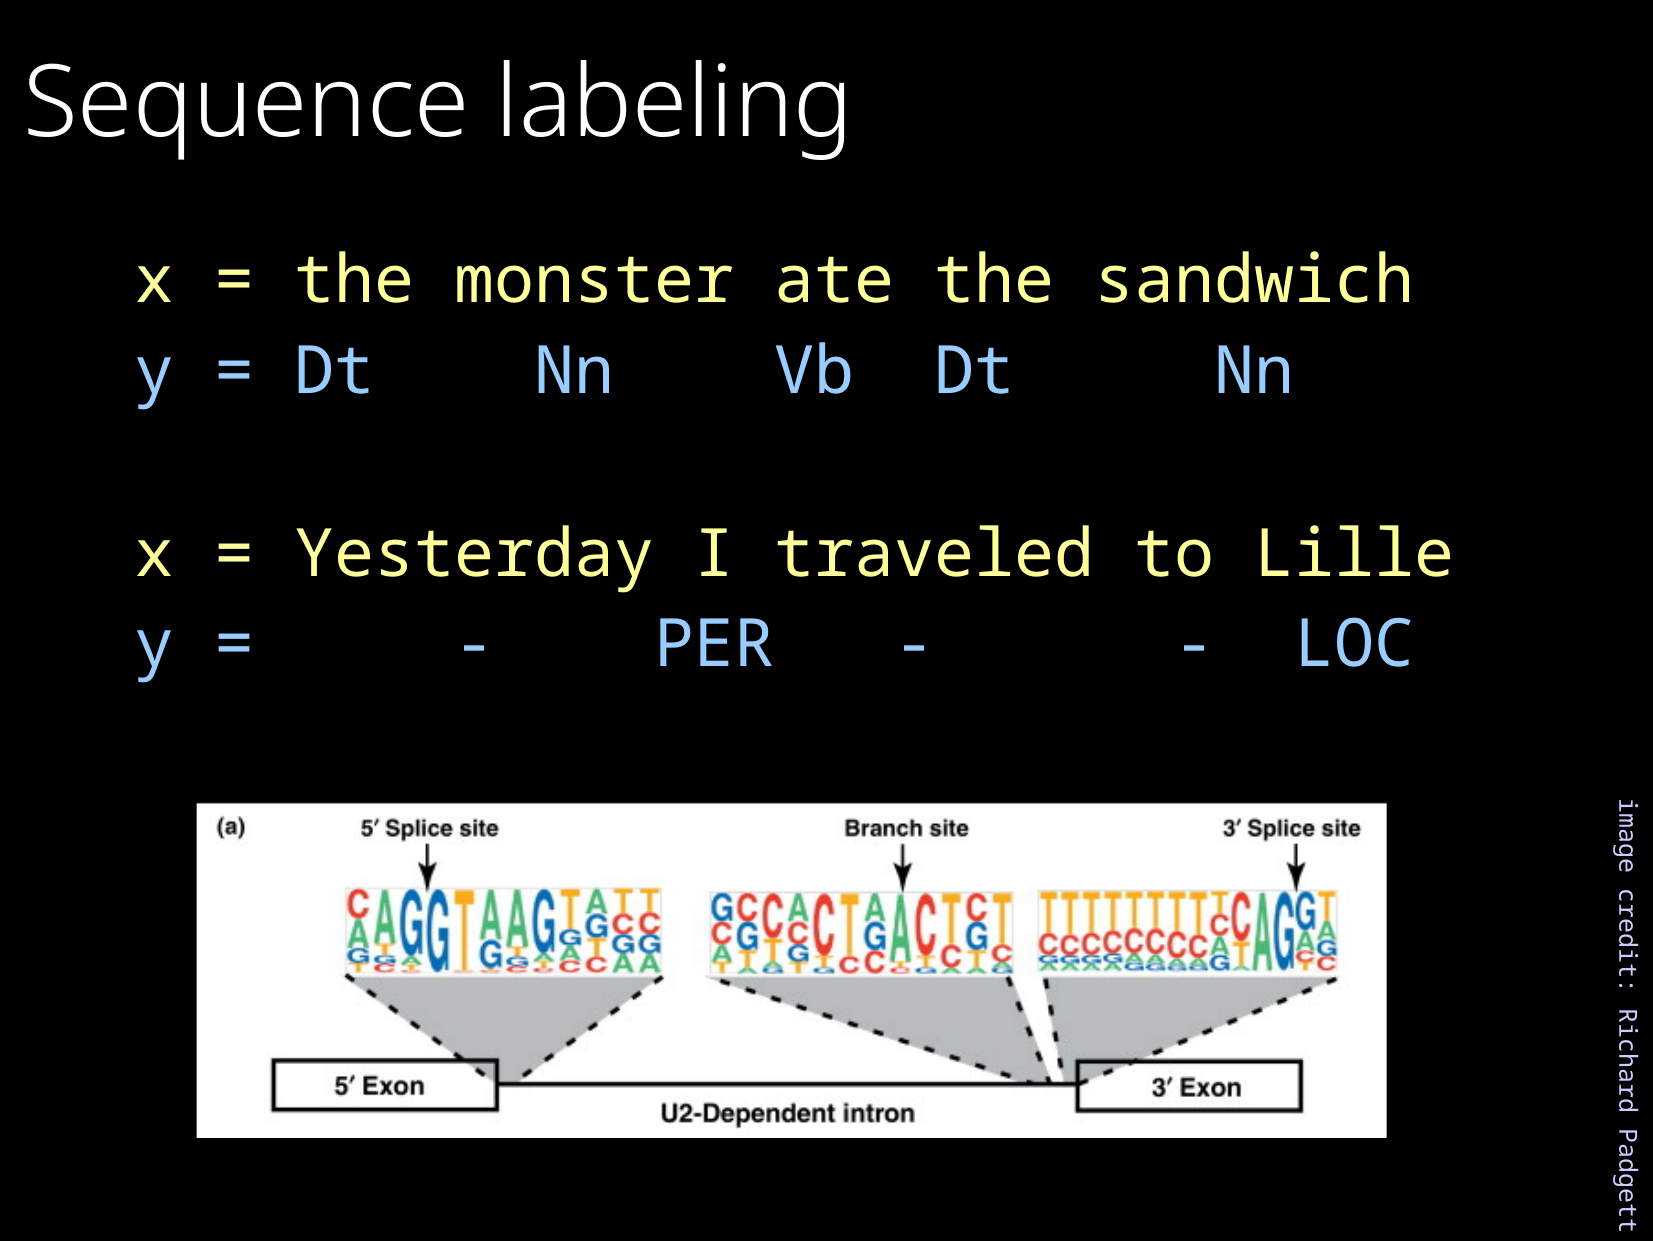

# Sequence labeling
x = the monster ate the sandwich
y = Dt Nn Vb Dt Nn
x = Yesterday I traveled to Lille
y = - PER - - LOC
The monster ate a big sandwich
image credit: Richard Padgett